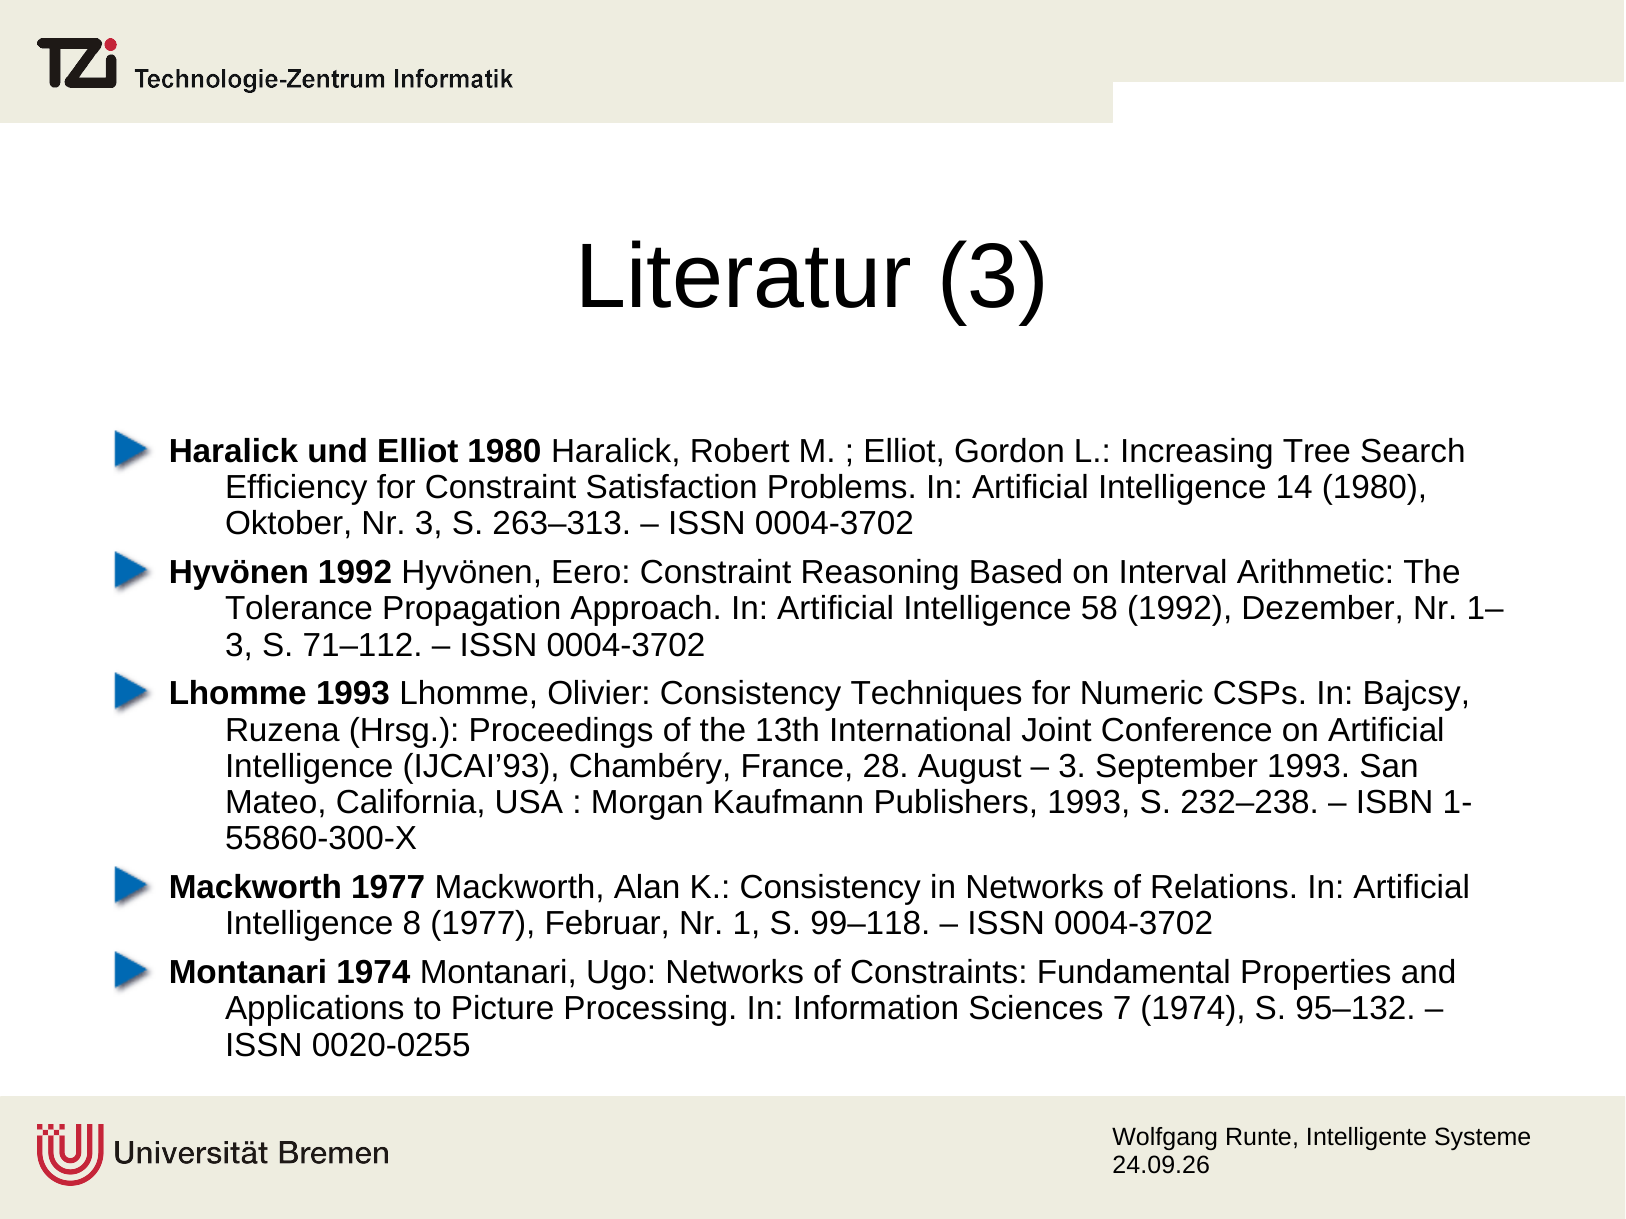

# Literatur (3)
Haralick und Elliot 1980 Haralick, Robert M. ; Elliot, Gordon L.: Increasing Tree Search Efficiency for Constraint Satisfaction Problems. In: Artificial Intelligence 14 (1980), Oktober, Nr. 3, S. 263–313. – ISSN 0004-3702
Hyvönen 1992 Hyvönen, Eero: Constraint Reasoning Based on Interval Arithmetic: The Tolerance Propagation Approach. In: Artificial Intelligence 58 (1992), Dezember, Nr. 1–3, S. 71–112. – ISSN 0004-3702
Lhomme 1993 Lhomme, Olivier: Consistency Techniques for Numeric CSPs. In: Bajcsy, Ruzena (Hrsg.): Proceedings of the 13th International Joint Conference on Artificial Intelligence (IJCAI’93), Chambéry, France, 28. August – 3. September 1993. San Mateo, California, USA : Morgan Kaufmann Publishers, 1993, S. 232–238. – ISBN 1-55860-300-X
Mackworth 1977 Mackworth, Alan K.: Consistency in Networks of Relations. In: Artificial Intelligence 8 (1977), Februar, Nr. 1, S. 99–118. – ISSN 0004-3702
Montanari 1974 Montanari, Ugo: Networks of Constraints: Fundamental Properties and Applications to Picture Processing. In: Information Sciences 7 (1974), S. 95–132. – ISSN 0020-0255